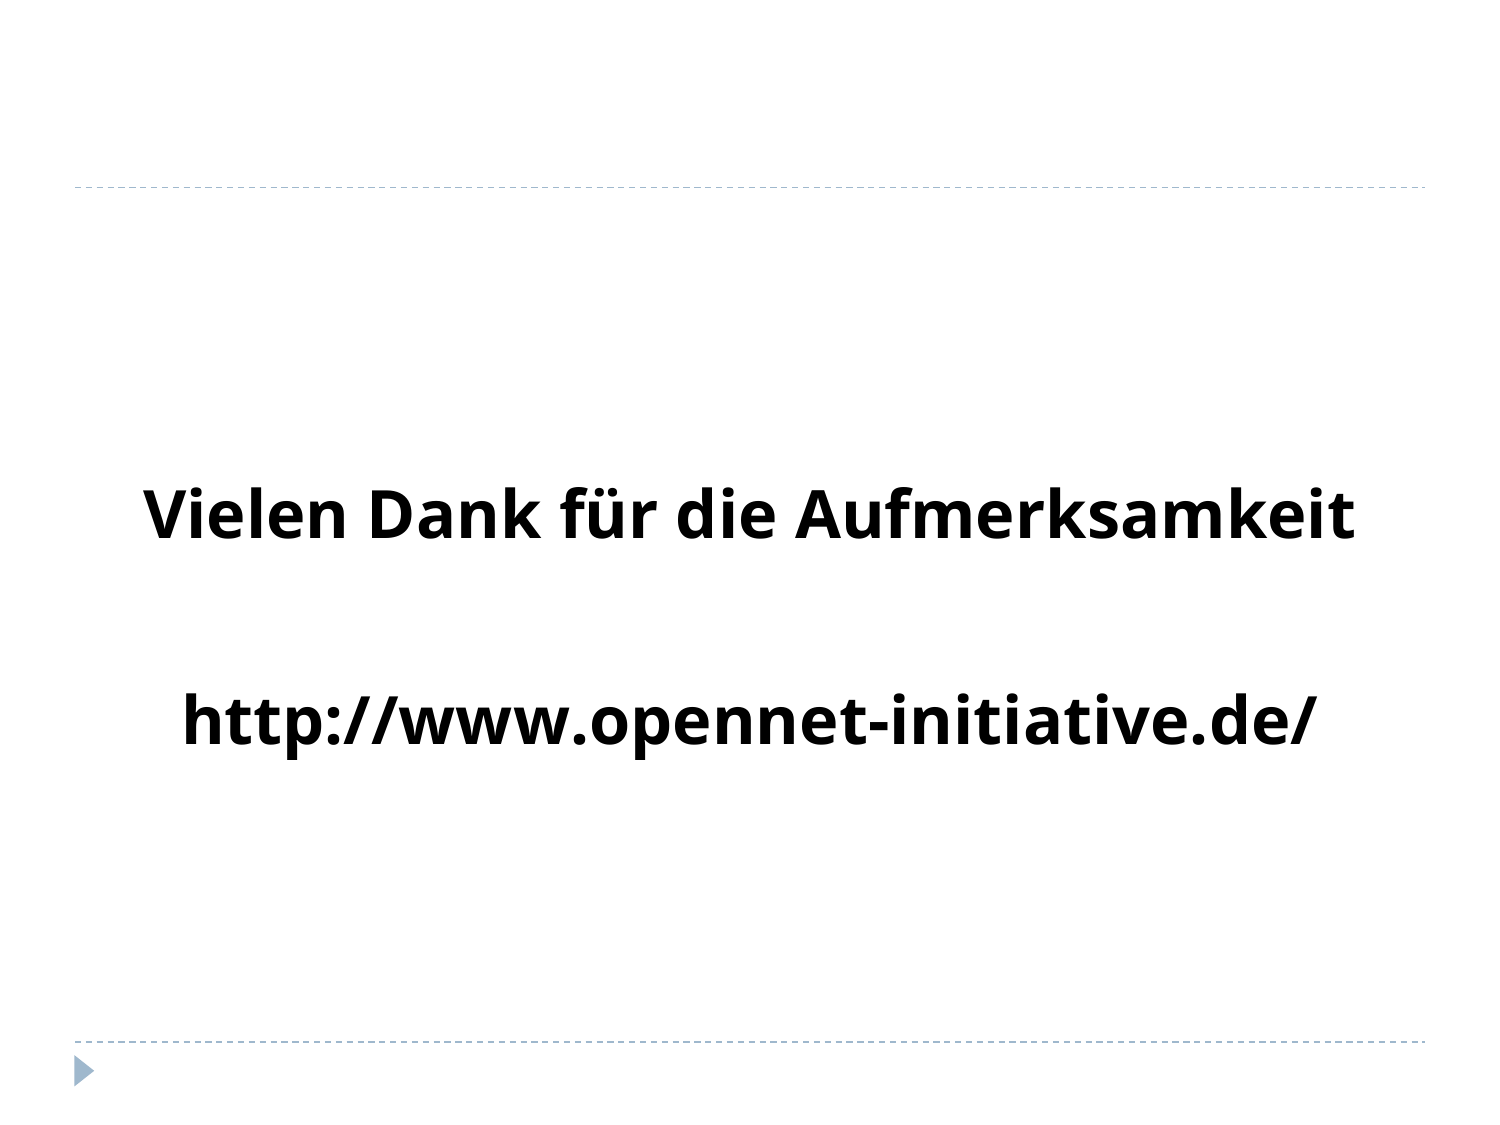

# Vielen Dank für die Aufmerksamkeit
http://www.opennet-initiative.de/